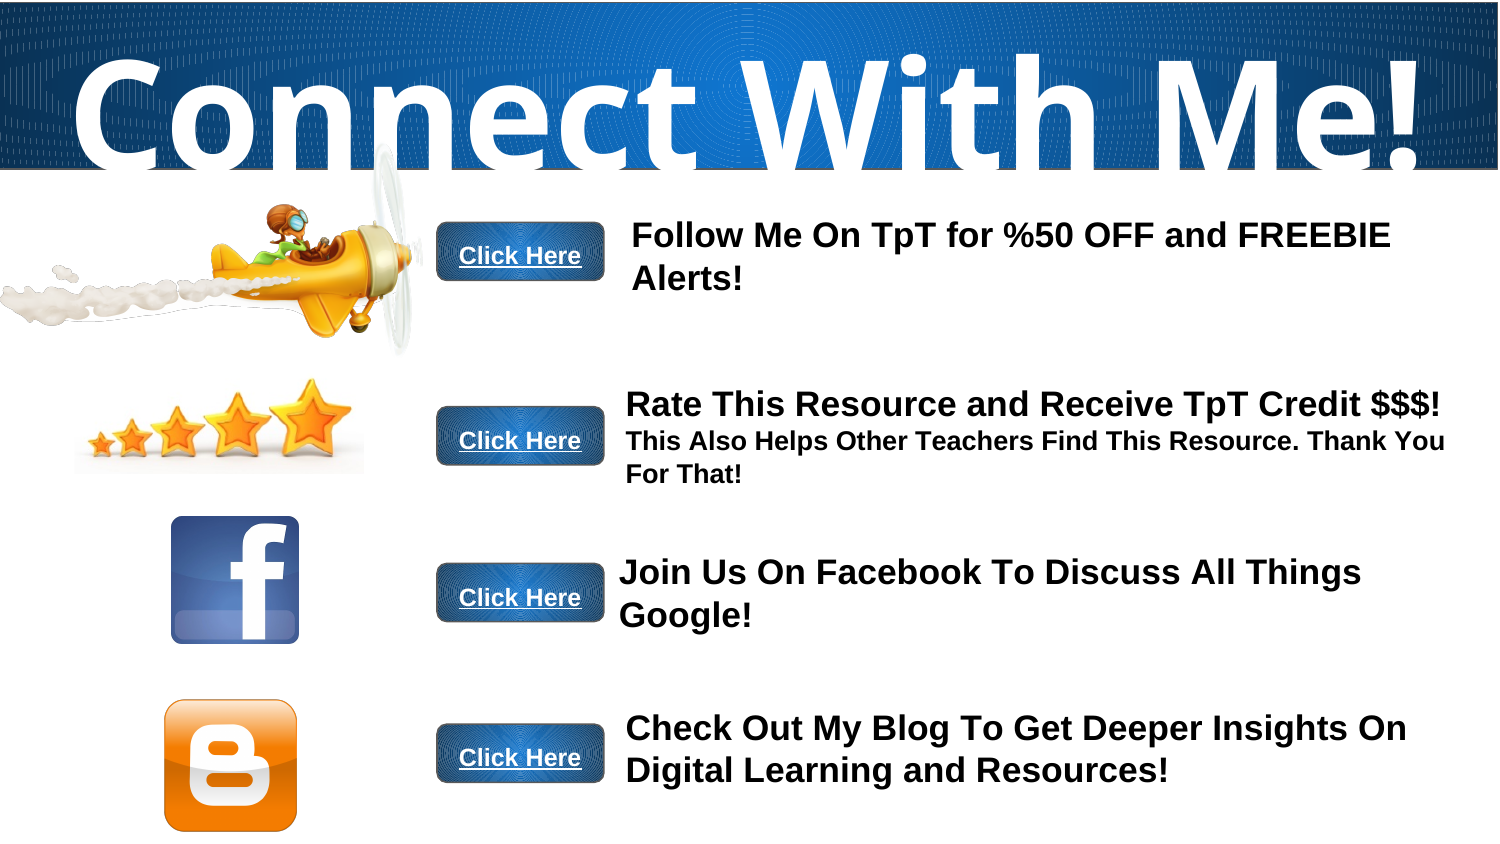

Connect With Me!
Follow Me On TpT for %50 OFF and FREEBIE Alerts!
Click Here
Rate This Resource and Receive TpT Credit $$$!
This Also Helps Other Teachers Find This Resource. Thank You For That!
Click Here
Join Us On Facebook To Discuss All Things Google!
Click Here
Check Out My Blog To Get Deeper Insights On Digital Learning and Resources!
Click Here